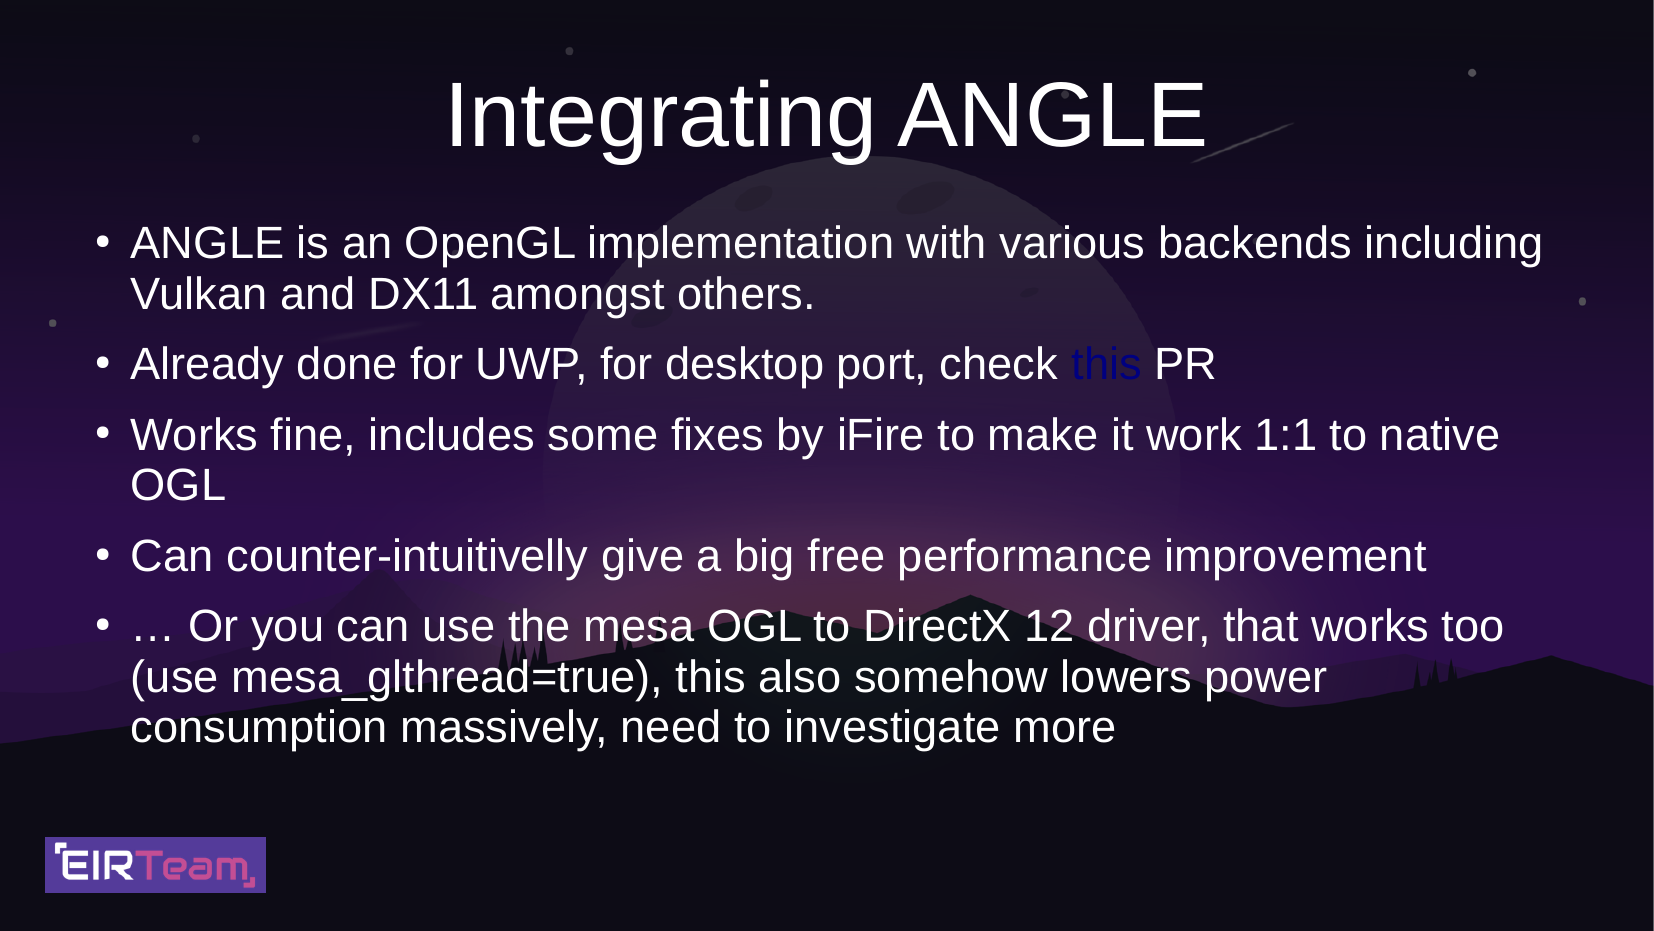

# Integrating ANGLE
ANGLE is an OpenGL implementation with various backends including Vulkan and DX11 amongst others.
Already done for UWP, for desktop port, check this PR
Works fine, includes some fixes by iFire to make it work 1:1 to native OGL
Can counter-intuitivelly give a big free performance improvement
… Or you can use the mesa OGL to DirectX 12 driver, that works too (use mesa_glthread=true), this also somehow lowers power consumption massively, need to investigate more